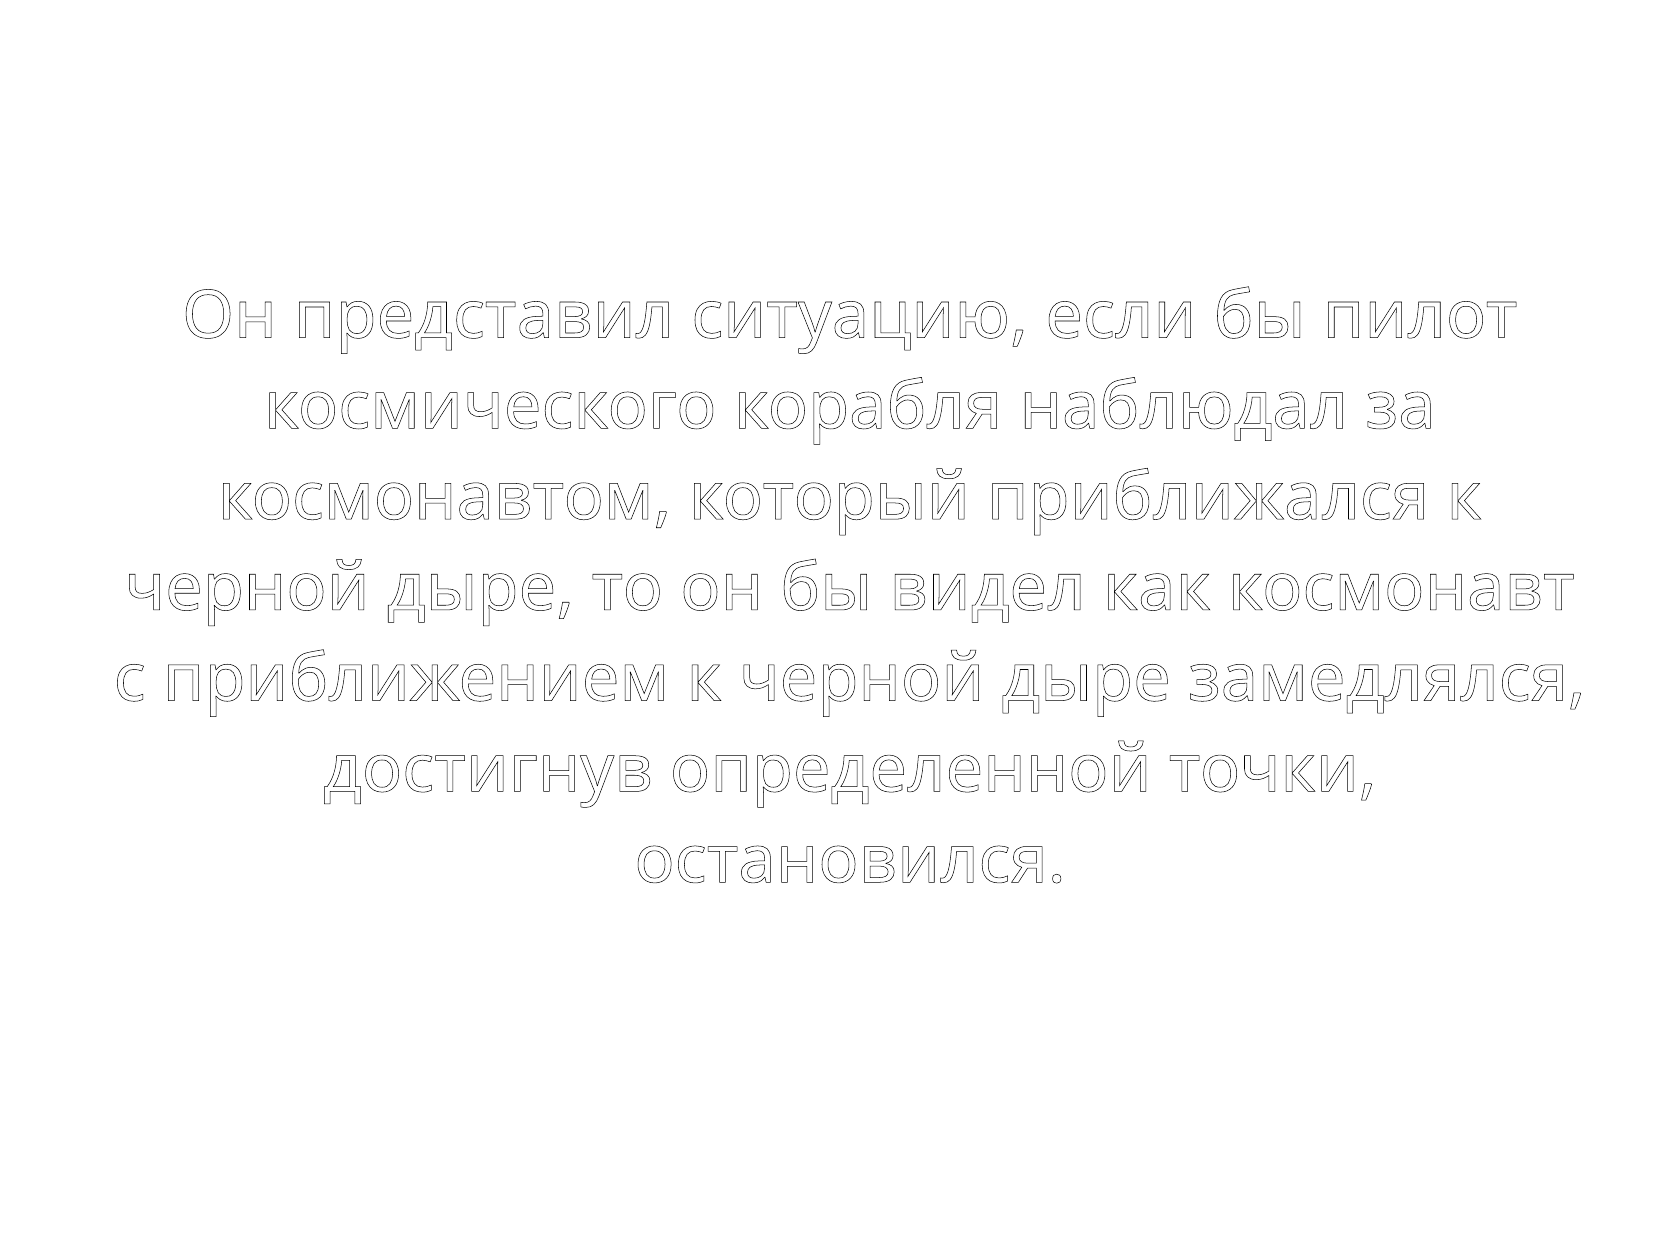

# Он представил ситуацию, если бы пилот космического корабля наблюдал за космонавтом, который приближался к черной дыре, то он бы видел как космонавт с приближением к черной дыре замедлялся, достигнув определенной точки, остановился.